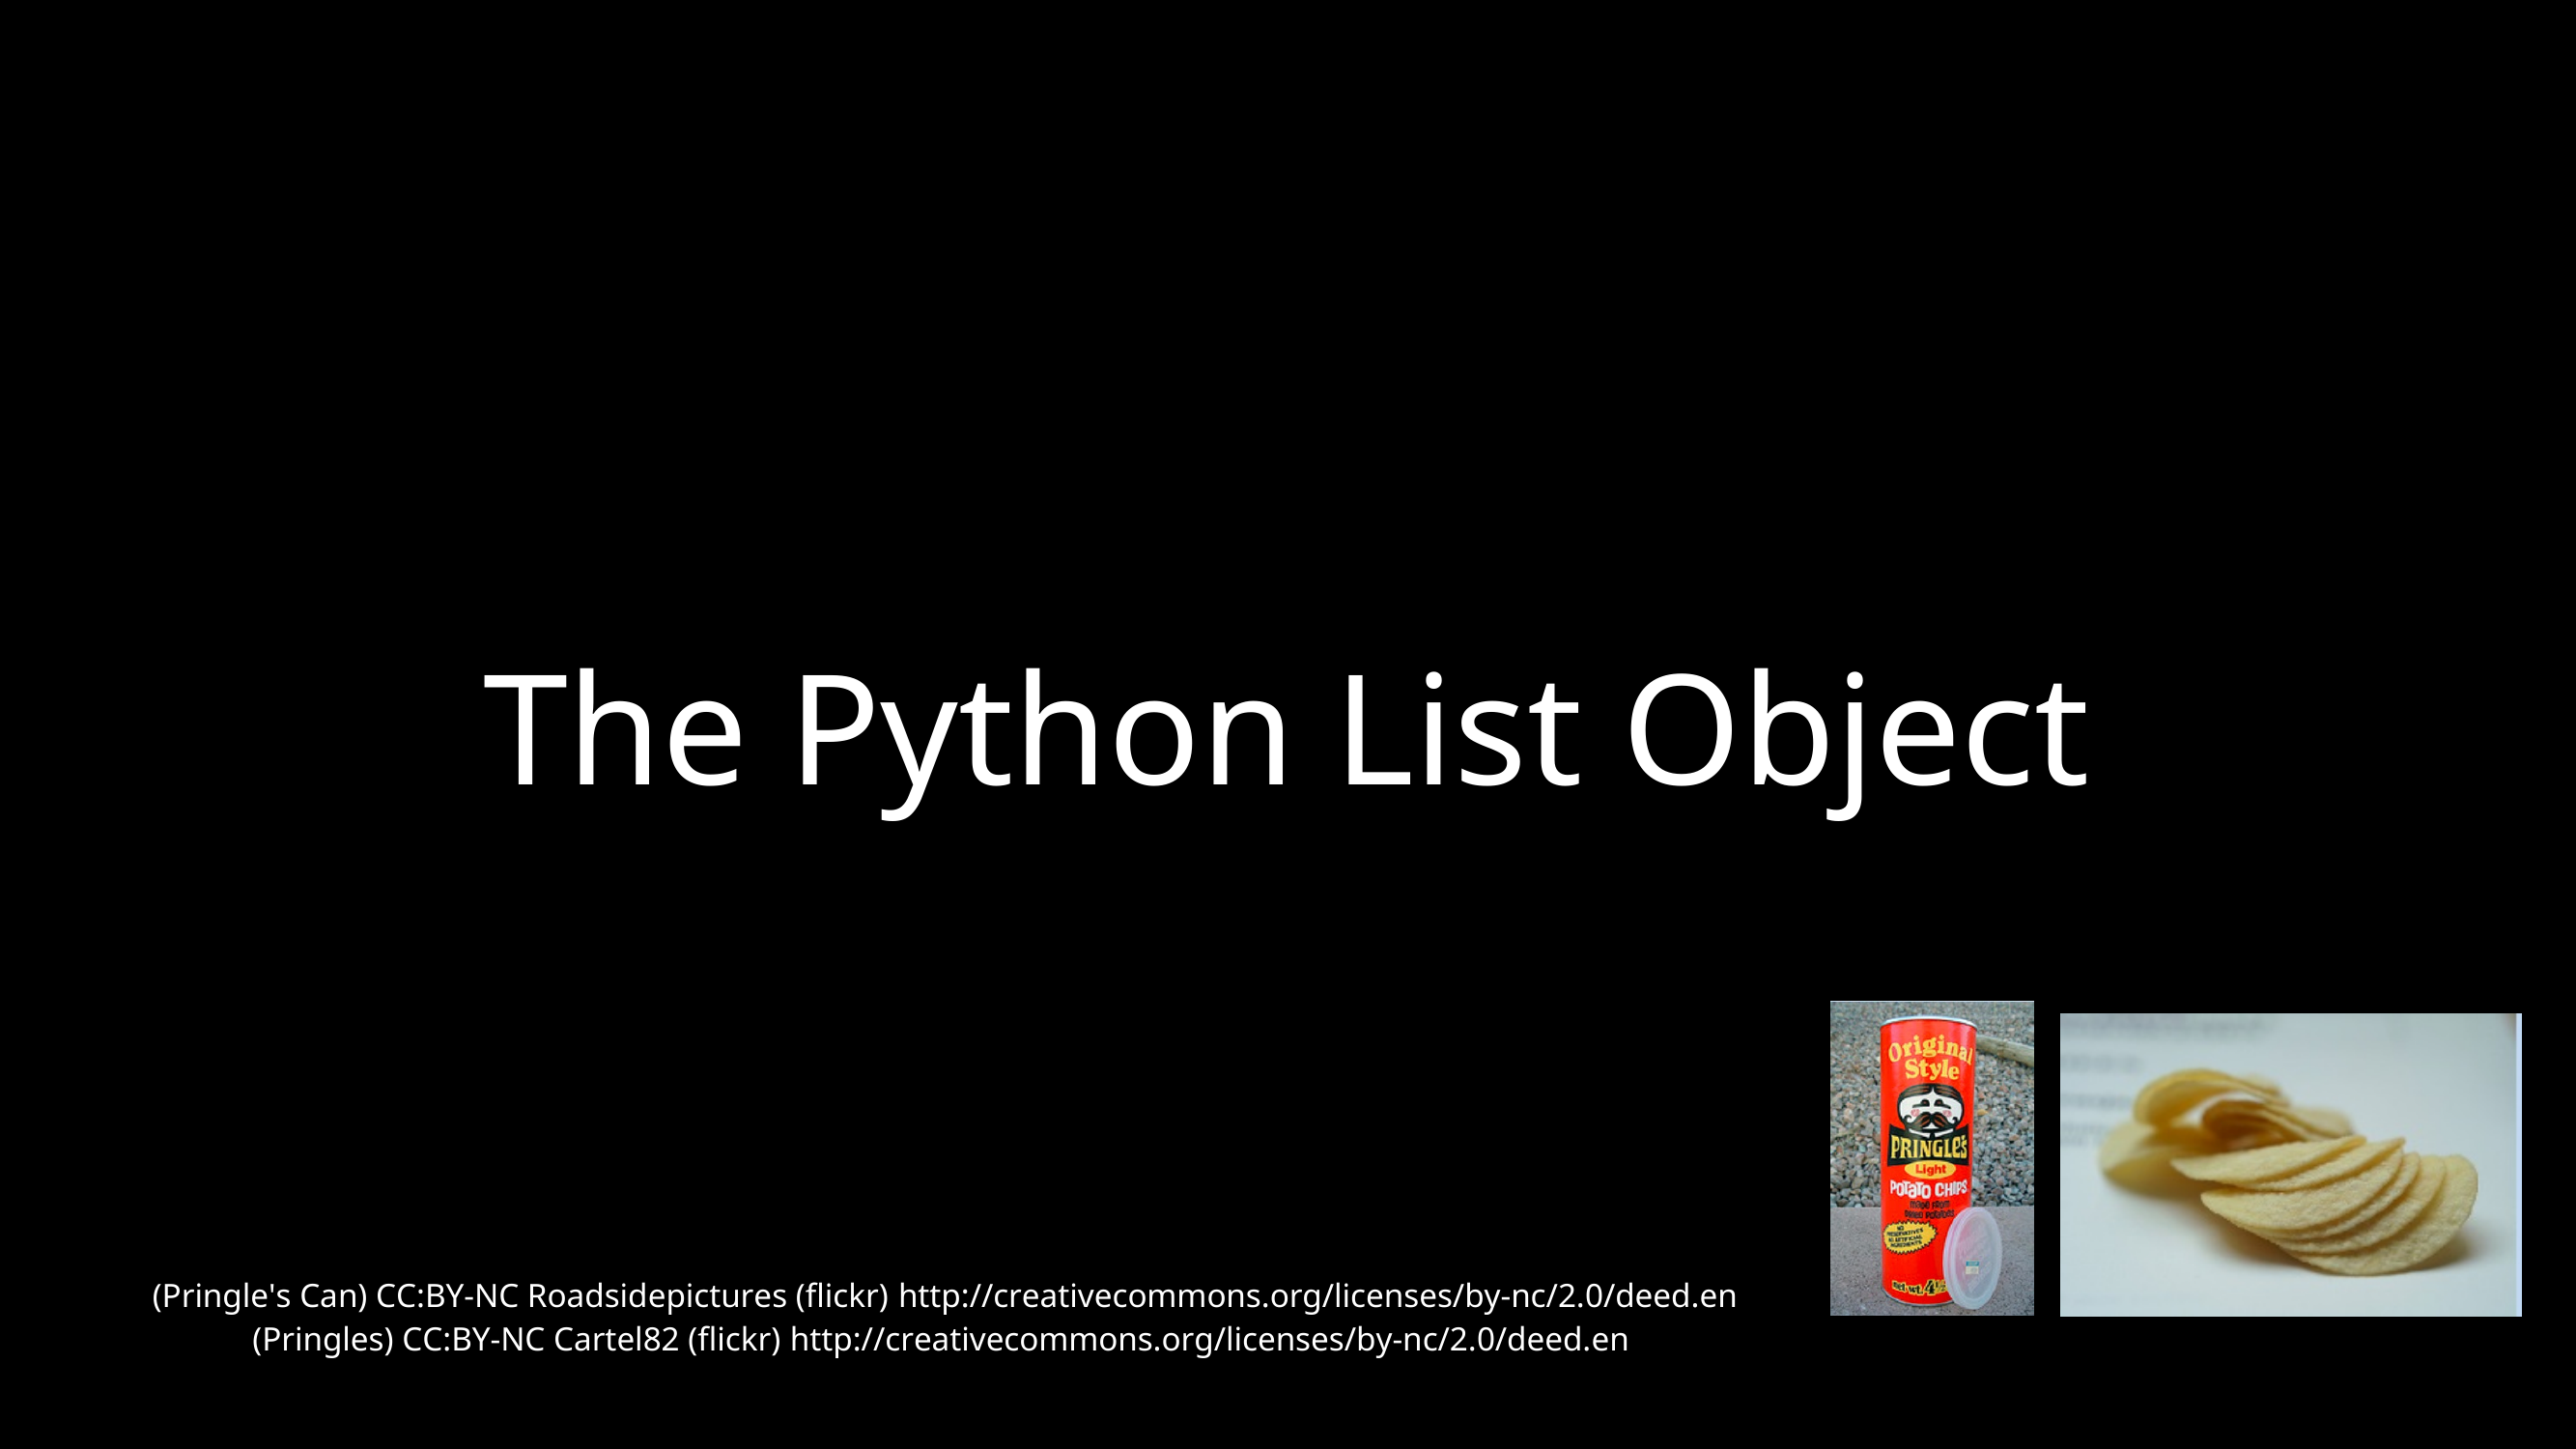

# The Python List Object
(Pringle's Can) CC:BY-NC Roadsidepictures (flickr) http://creativecommons.org/licenses/by-nc/2.0/deed.en
(Pringles) CC:BY-NC Cartel82 (flickr) http://creativecommons.org/licenses/by-nc/2.0/deed.en